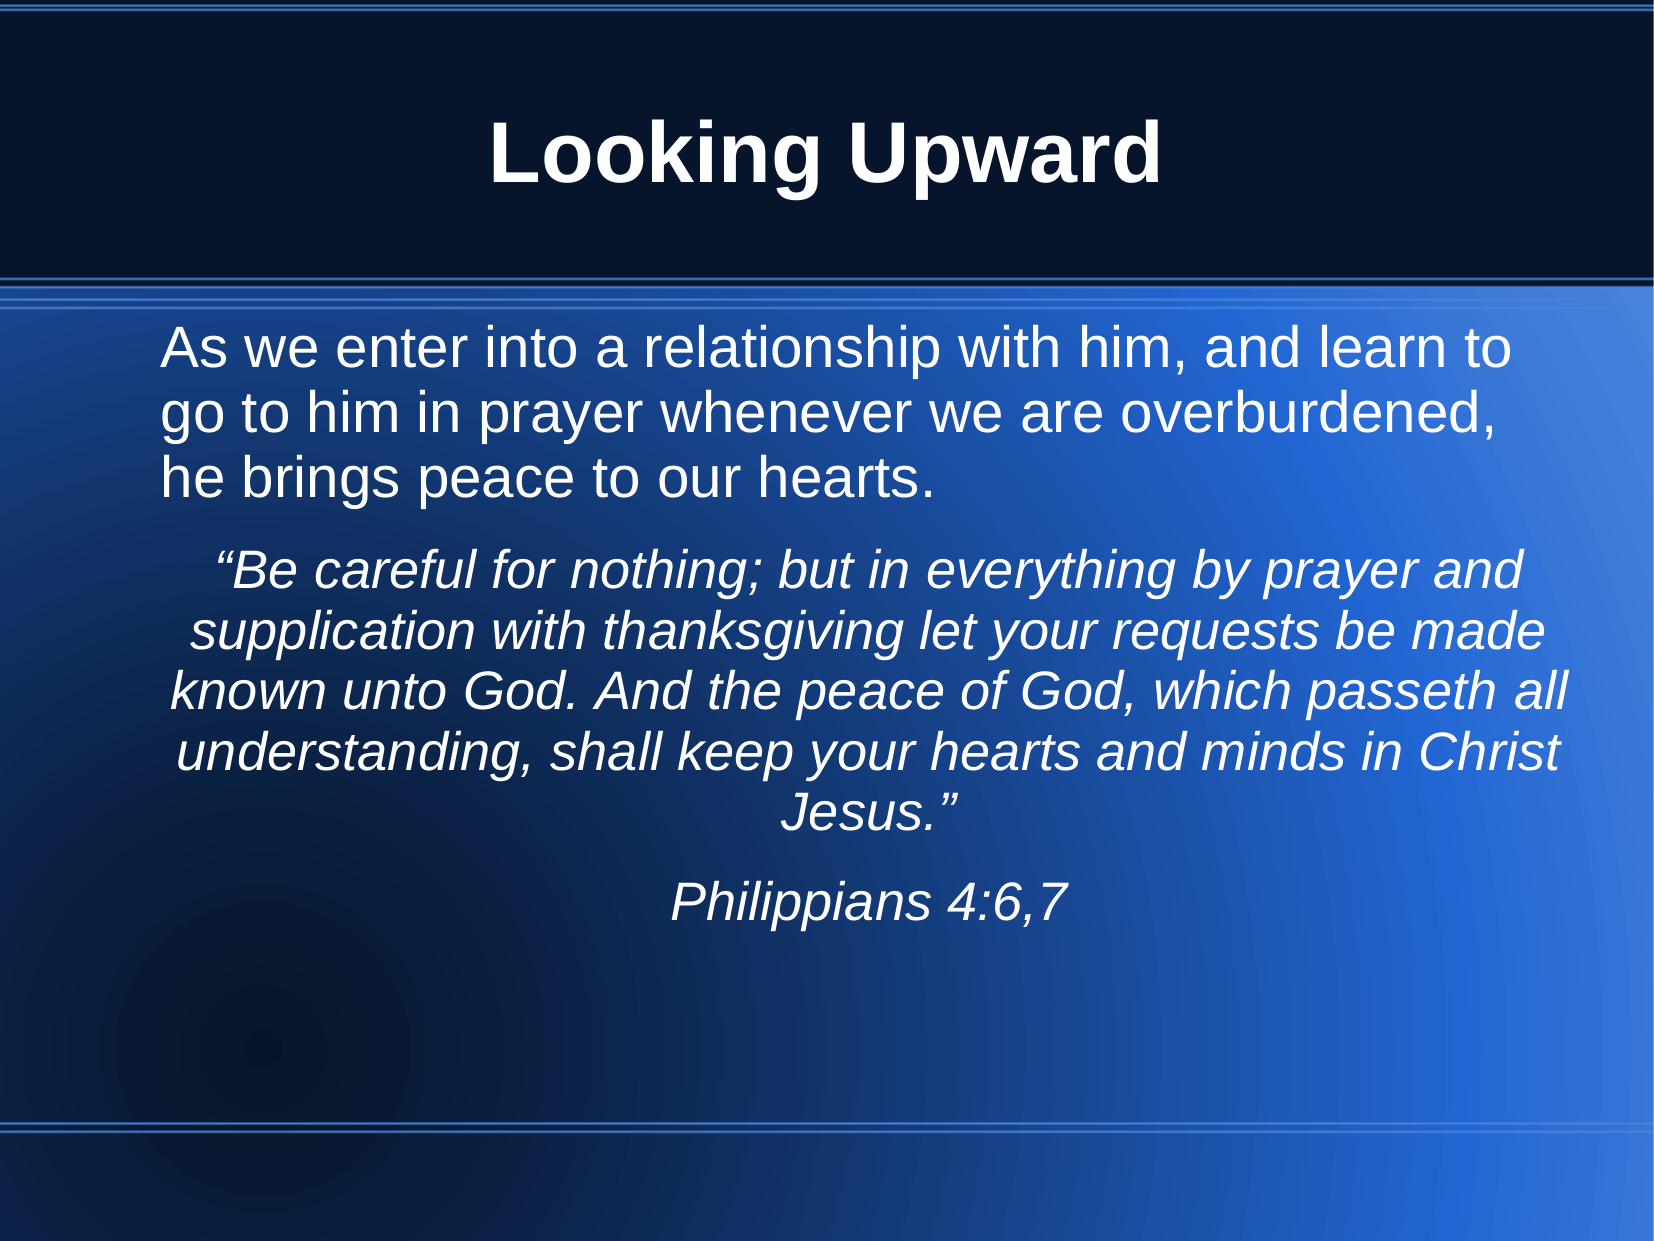

# Looking Upward
As we enter into a relationship with him, and learn to go to him in prayer whenever we are overburdened, he brings peace to our hearts.
“Be careful for nothing; but in everything by prayer and supplication with thanksgiving let your requests be made known unto God. And the peace of God, which passeth all understanding, shall keep your hearts and minds in Christ Jesus.”
Philippians 4:6,7